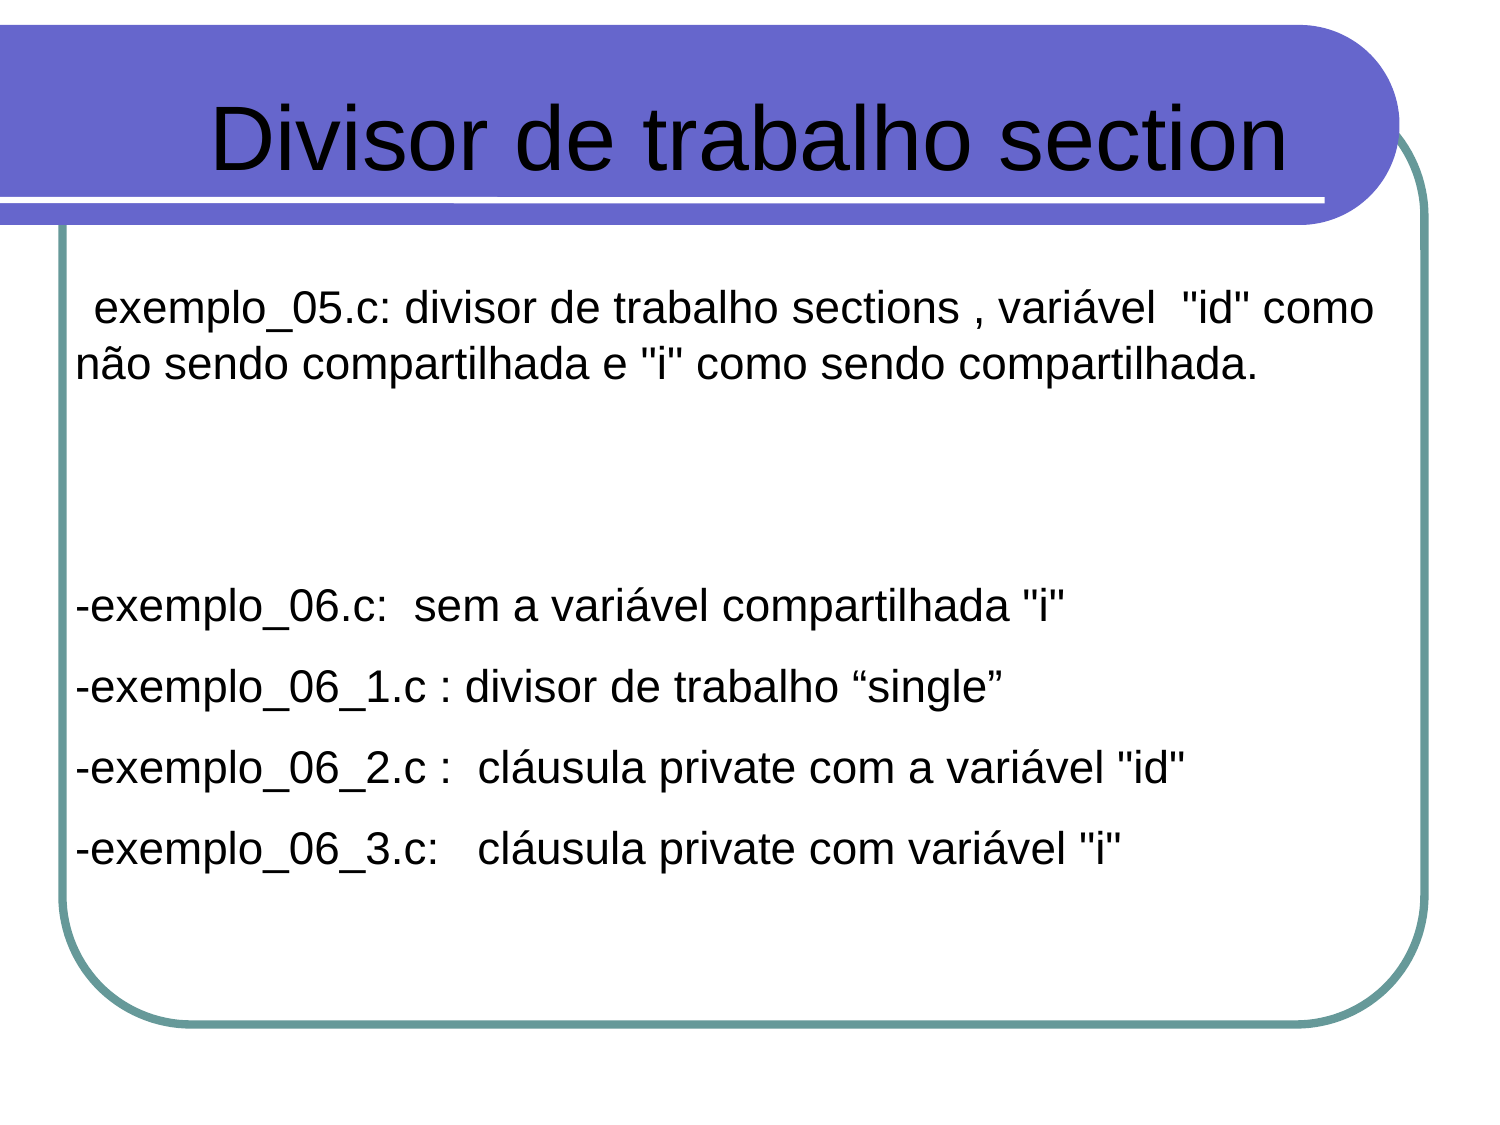

# Divisor de trabalho section
 exemplo_05.c: divisor de trabalho sections , variável "id" como não sendo compartilhada e "i" como sendo compartilhada.
-exemplo_06.c: sem a variável compartilhada "i"
-exemplo_06_1.c : divisor de trabalho “single”
-exemplo_06_2.c : cláusula private com a variável "id"
-exemplo_06_3.c: cláusula private com variável "i"